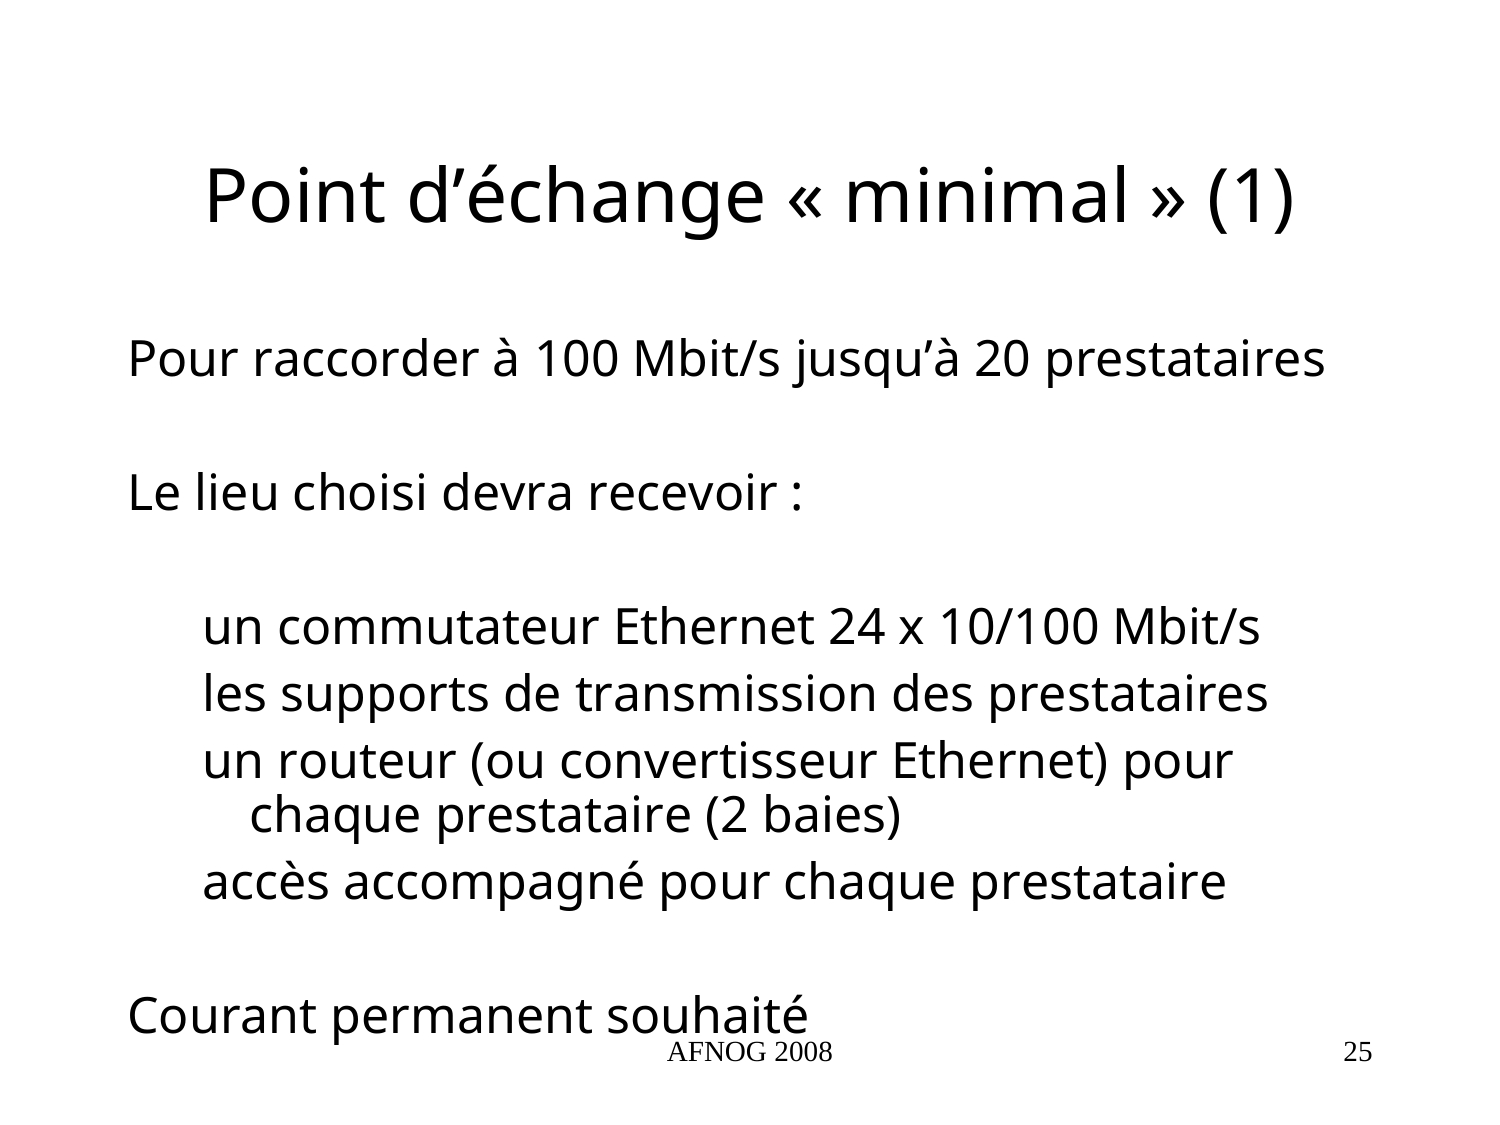

# Point d’échange « minimal » (1)
Pour raccorder à 100 Mbit/s jusqu’à 20 prestataires
Le lieu choisi devra recevoir :
un commutateur Ethernet 24 x 10/100 Mbit/s
les supports de transmission des prestataires
un routeur (ou convertisseur Ethernet) pour chaque prestataire (2 baies)
accès accompagné pour chaque prestataire
Courant permanent souhaité
AFNOG 2008